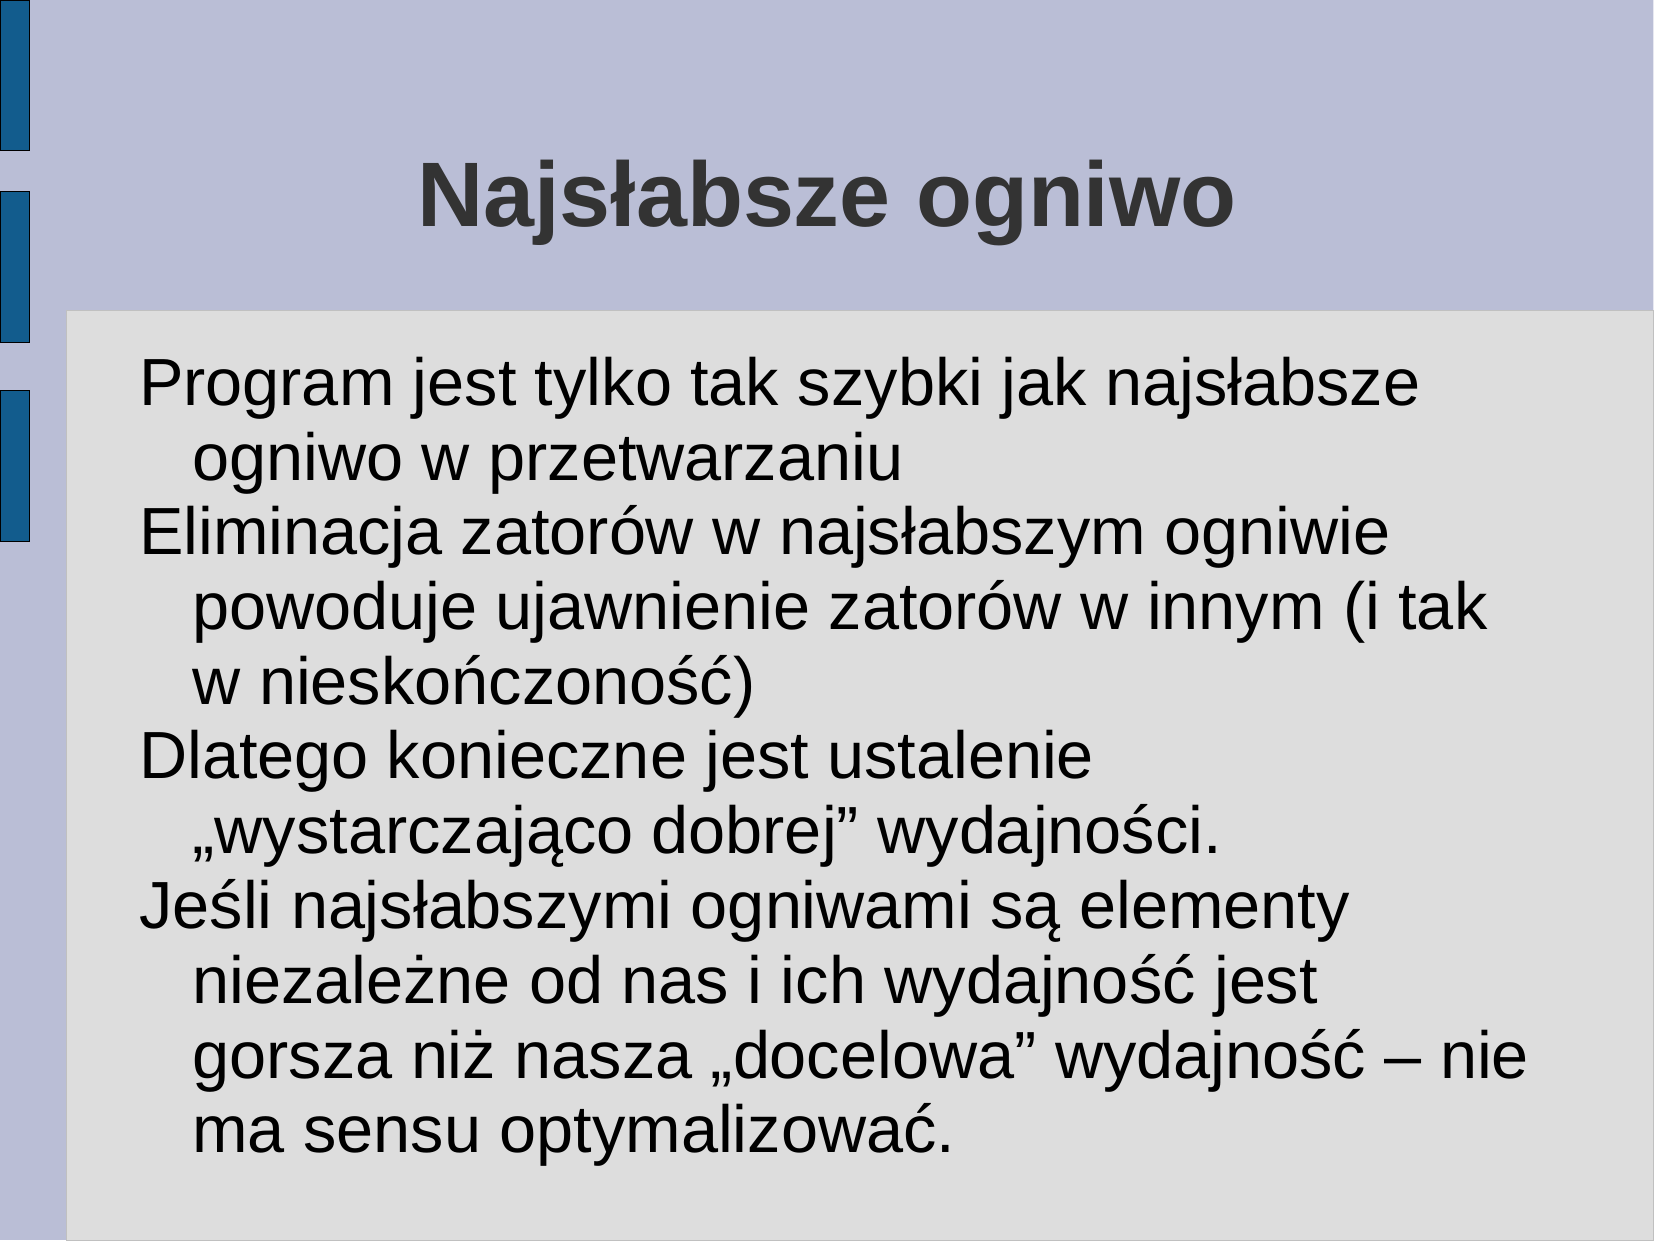

# Najsłabsze ogniwo
Program jest tylko tak szybki jak najsłabsze ogniwo w przetwarzaniu
Eliminacja zatorów w najsłabszym ogniwie powoduje ujawnienie zatorów w innym (i tak w nieskończoność)
Dlatego konieczne jest ustalenie „wystarczająco dobrej” wydajności.
Jeśli najsłabszymi ogniwami są elementy niezależne od nas i ich wydajność jest gorsza niż nasza „docelowa” wydajność – nie ma sensu optymalizować.